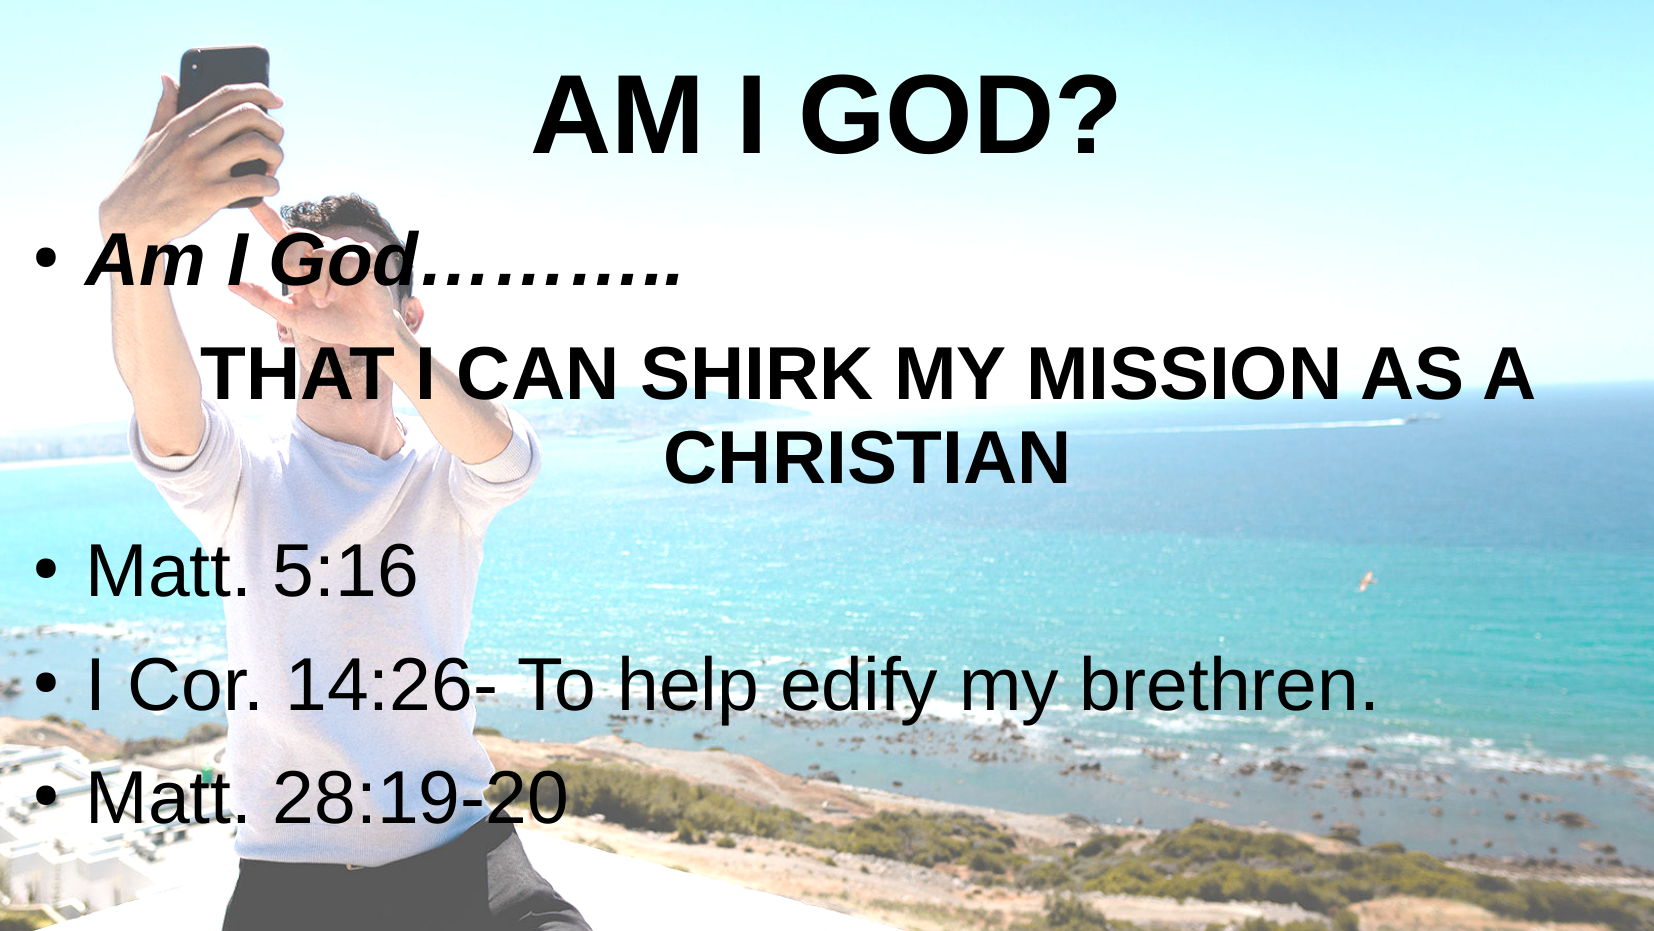

# AM I GOD?
Am I God………..
THAT I CAN SHIRK MY MISSION AS A CHRISTIAN
Matt. 5:16
I Cor. 14:26- To help edify my brethren.
Matt. 28:19-20